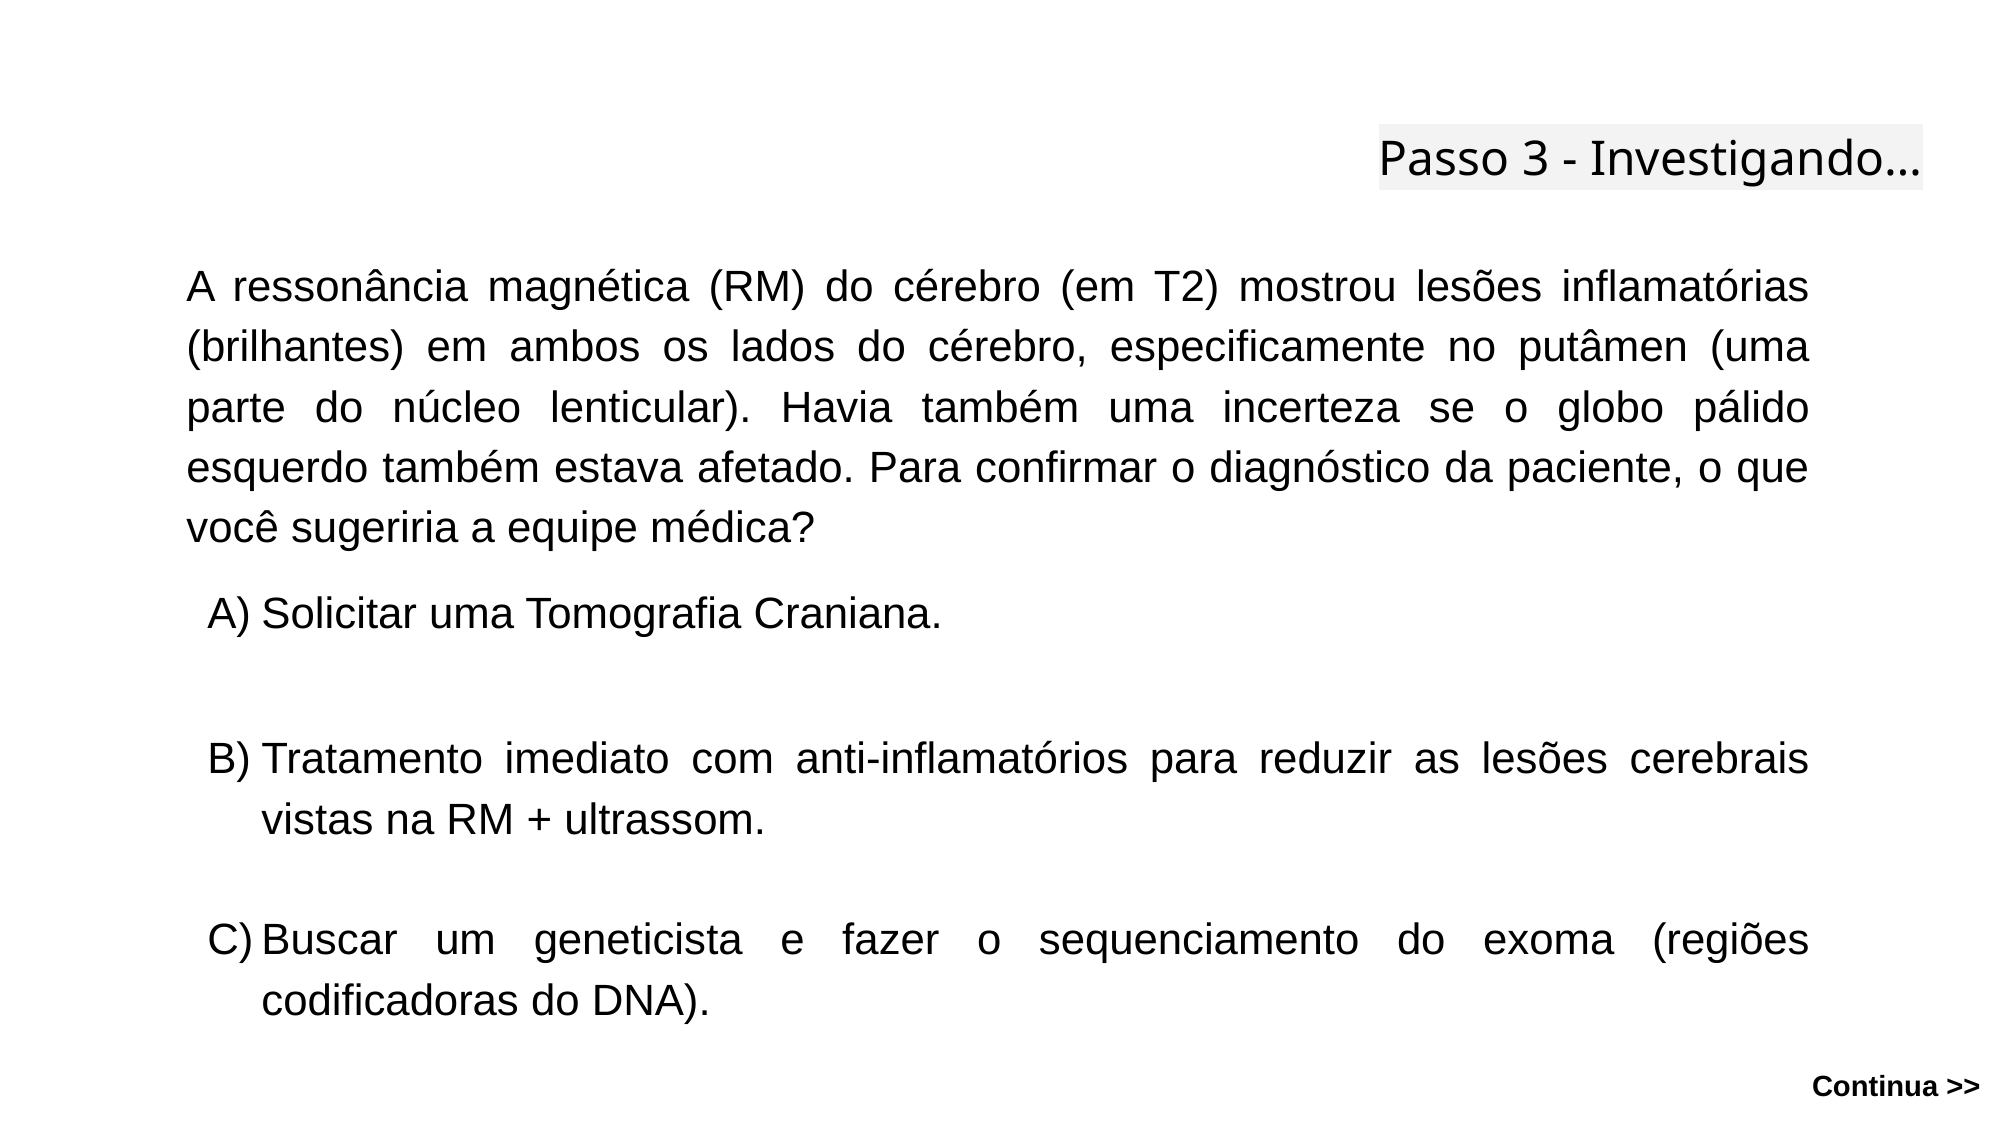

# Passo 3 - Investigando…
A ressonância magnética (RM) do cérebro (em T2) mostrou lesões inflamatórias (brilhantes) em ambos os lados do cérebro, especificamente no putâmen (uma parte do núcleo lenticular). Havia também uma incerteza se o globo pálido esquerdo também estava afetado. Para confirmar o diagnóstico da paciente, o que você sugeriria a equipe médica?
Solicitar uma Tomografia Craniana.
Tratamento imediato com anti-inflamatórios para reduzir as lesões cerebrais vistas na RM + ultrassom.
Buscar um geneticista e fazer o sequenciamento do exoma (regiões codificadoras do DNA).
Continua >>